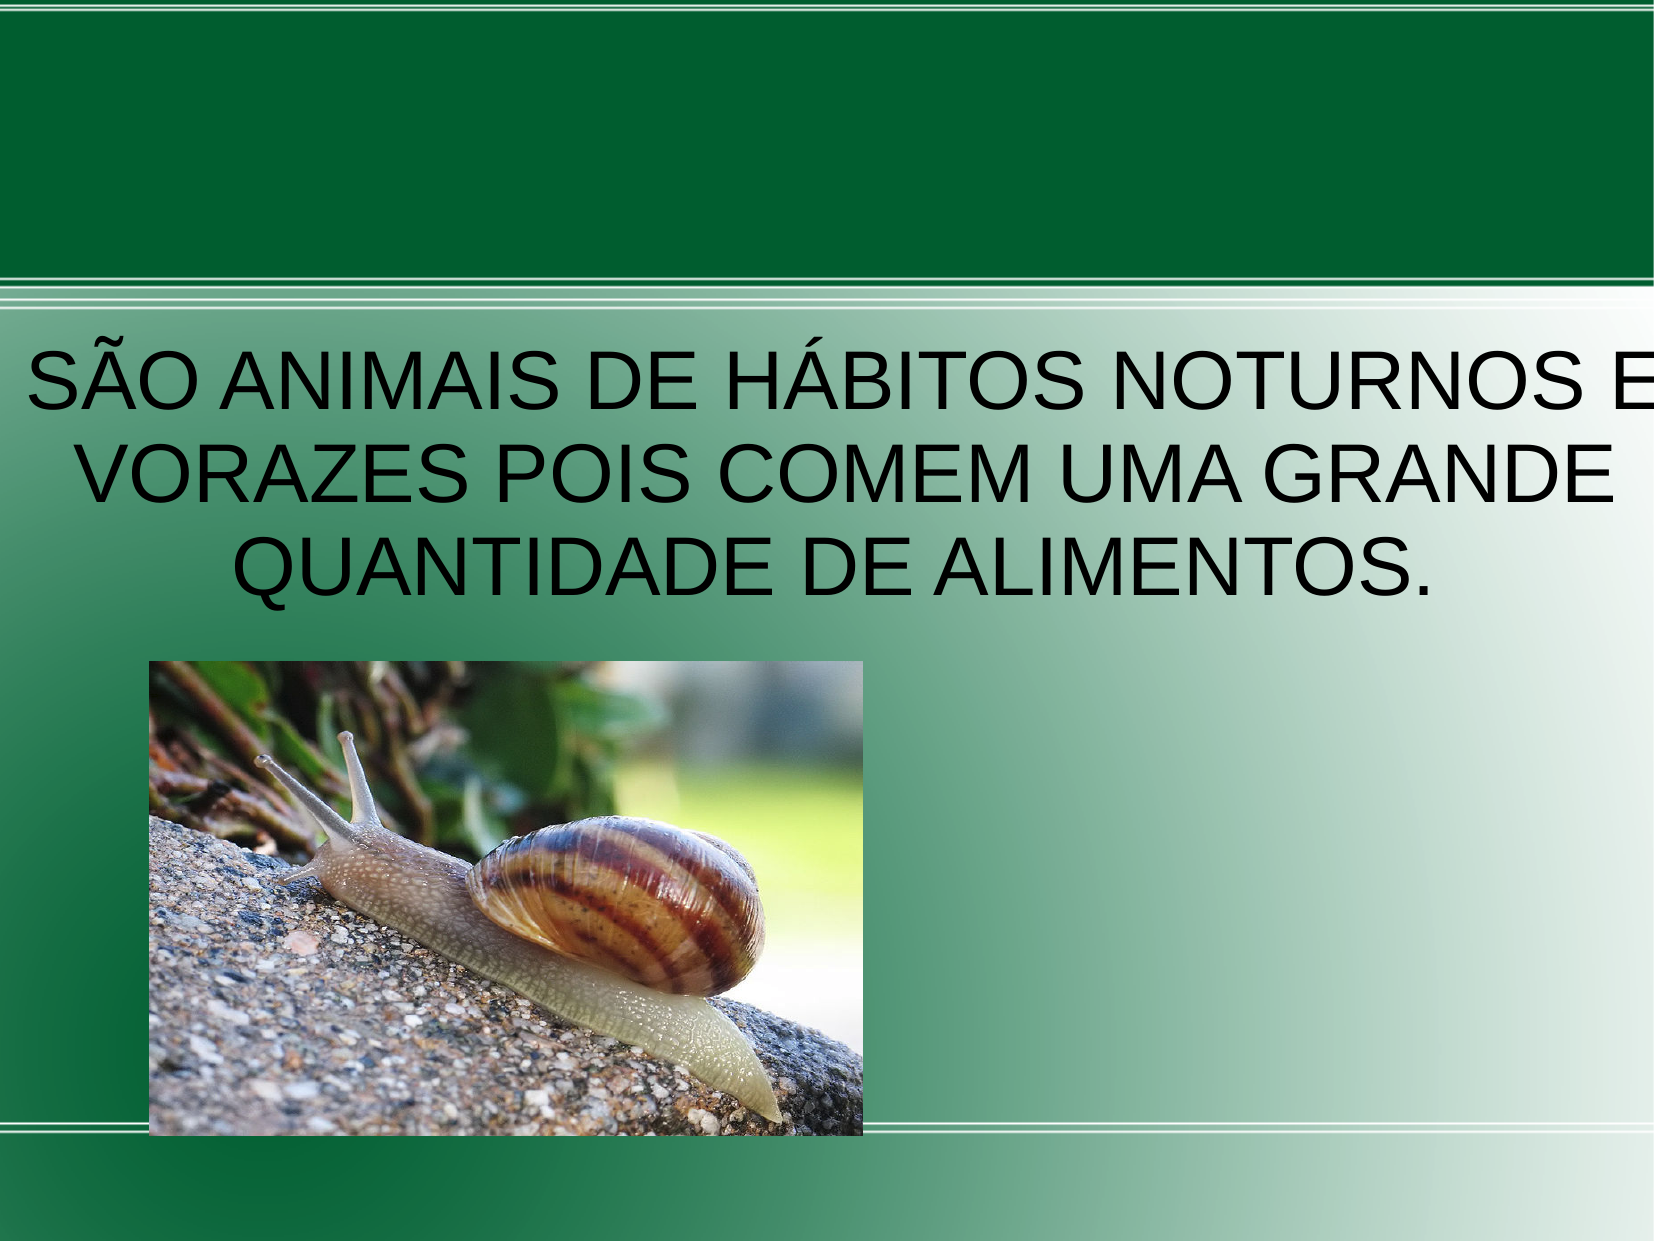

SÃO ANIMAIS DE HÁBITOS NOTURNOS E VORAZES POIS COMEM UMA GRANDE QUANTIDADE DE ALIMENTOS.